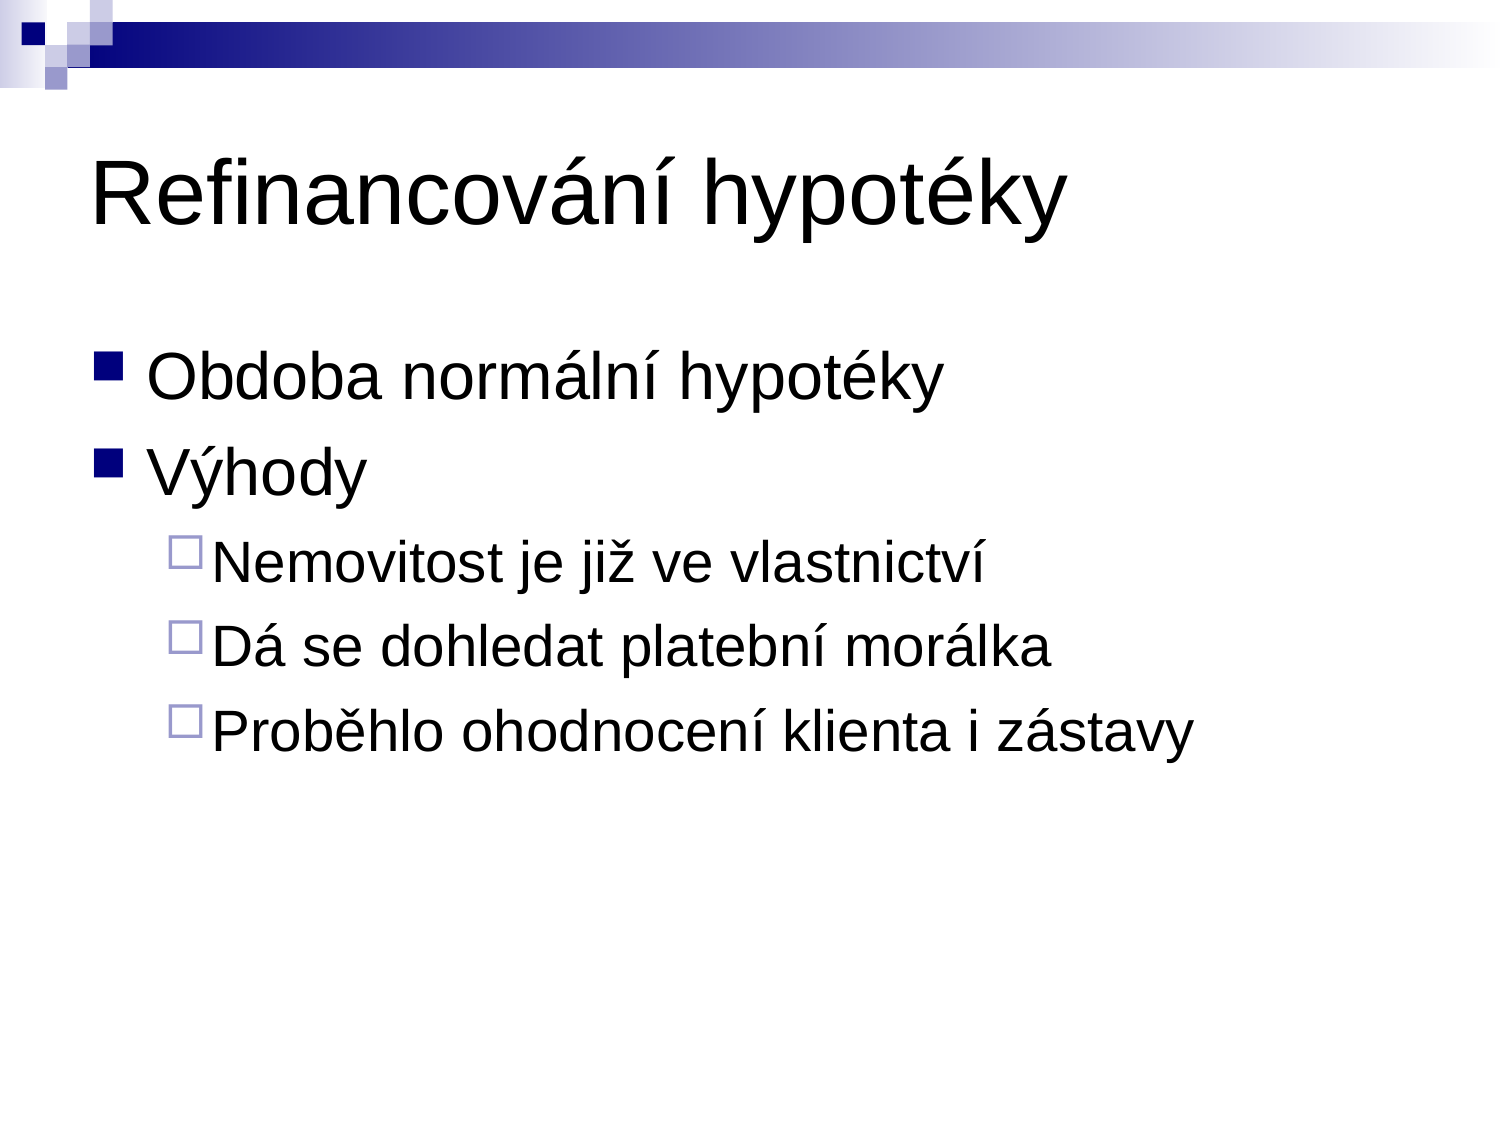

# Refinancování hypotéky
Obdoba normální hypotéky
Výhody
Nemovitost je již ve vlastnictví
Dá se dohledat platební morálka
Proběhlo ohodnocení klienta i zástavy